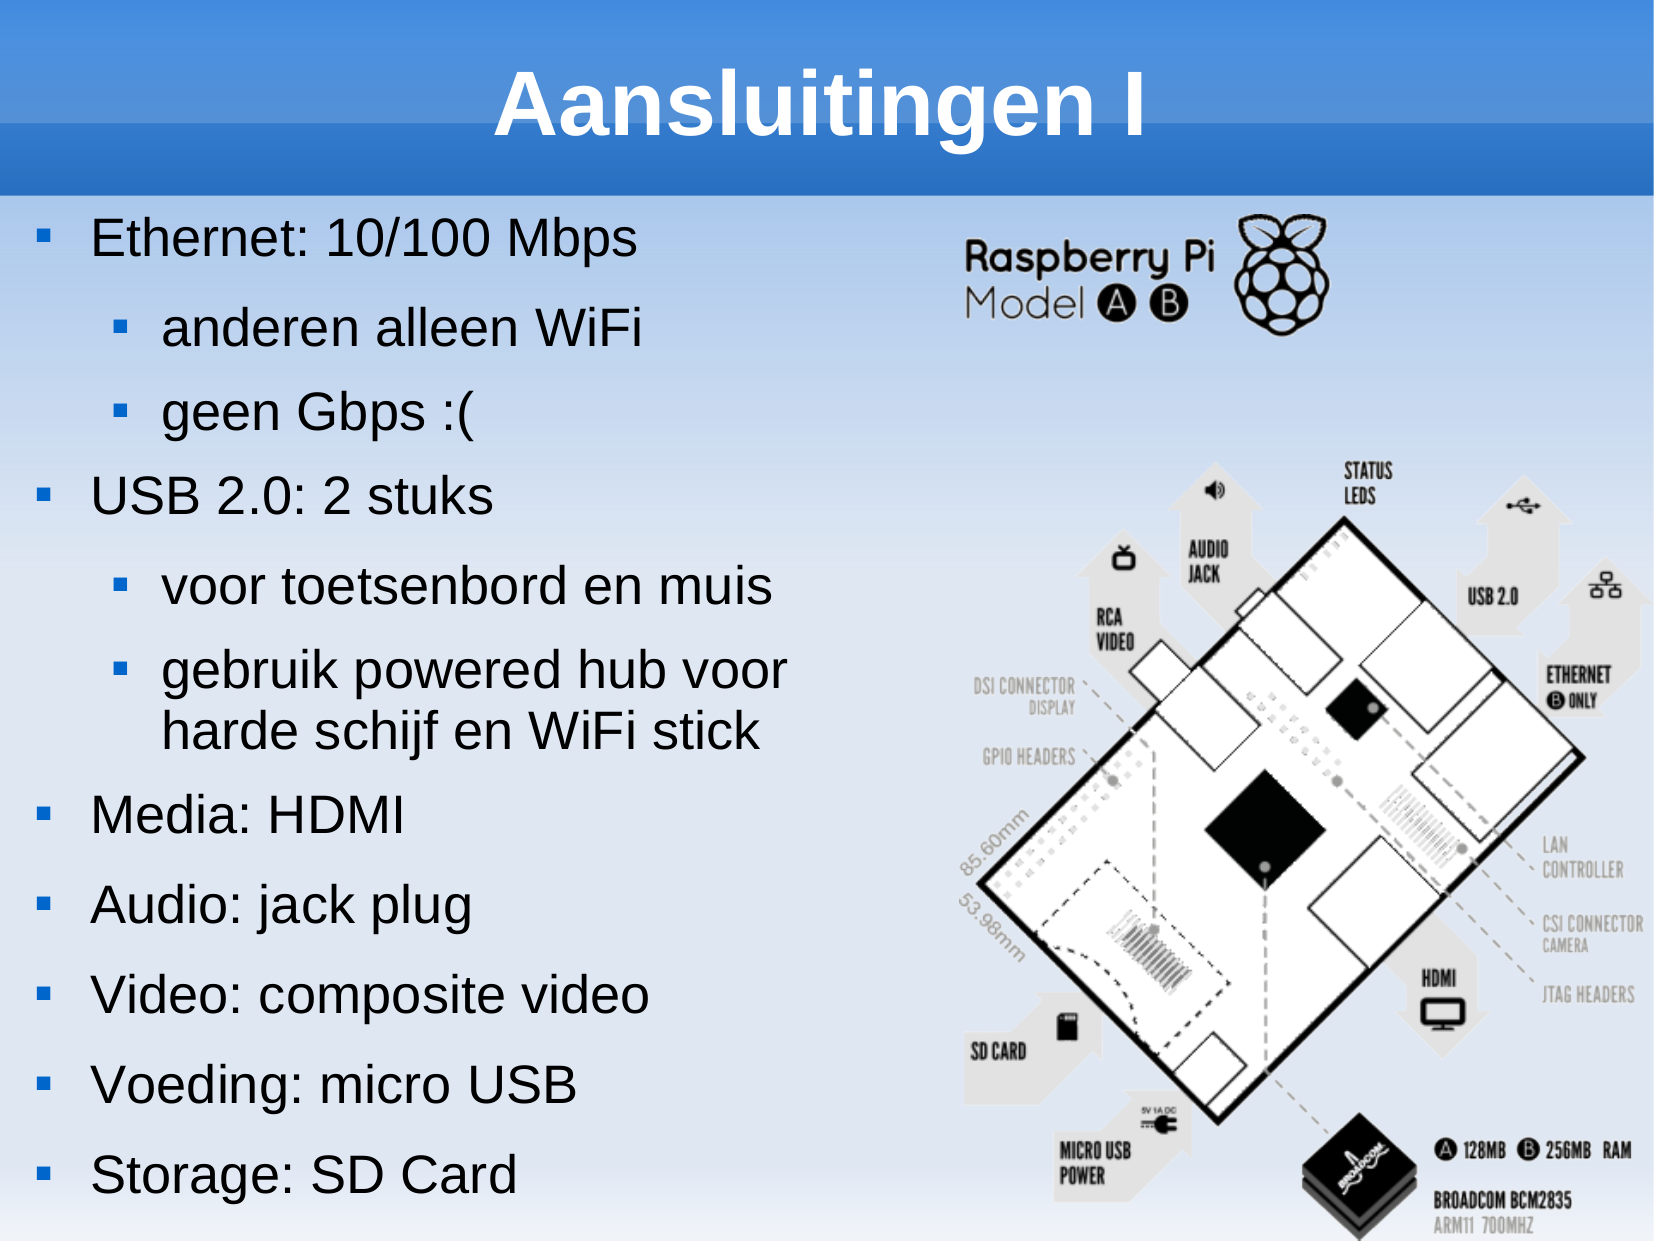

# Aansluitingen I
Ethernet: 10/100 Mbps
anderen alleen WiFi
geen Gbps :(
USB 2.0: 2 stuks
voor toetsenbord en muis
gebruik powered hub voor harde schijf en WiFi stick
Media: HDMI
Audio: jack plug
Video: composite video
Voeding: micro USB
Storage: SD Card